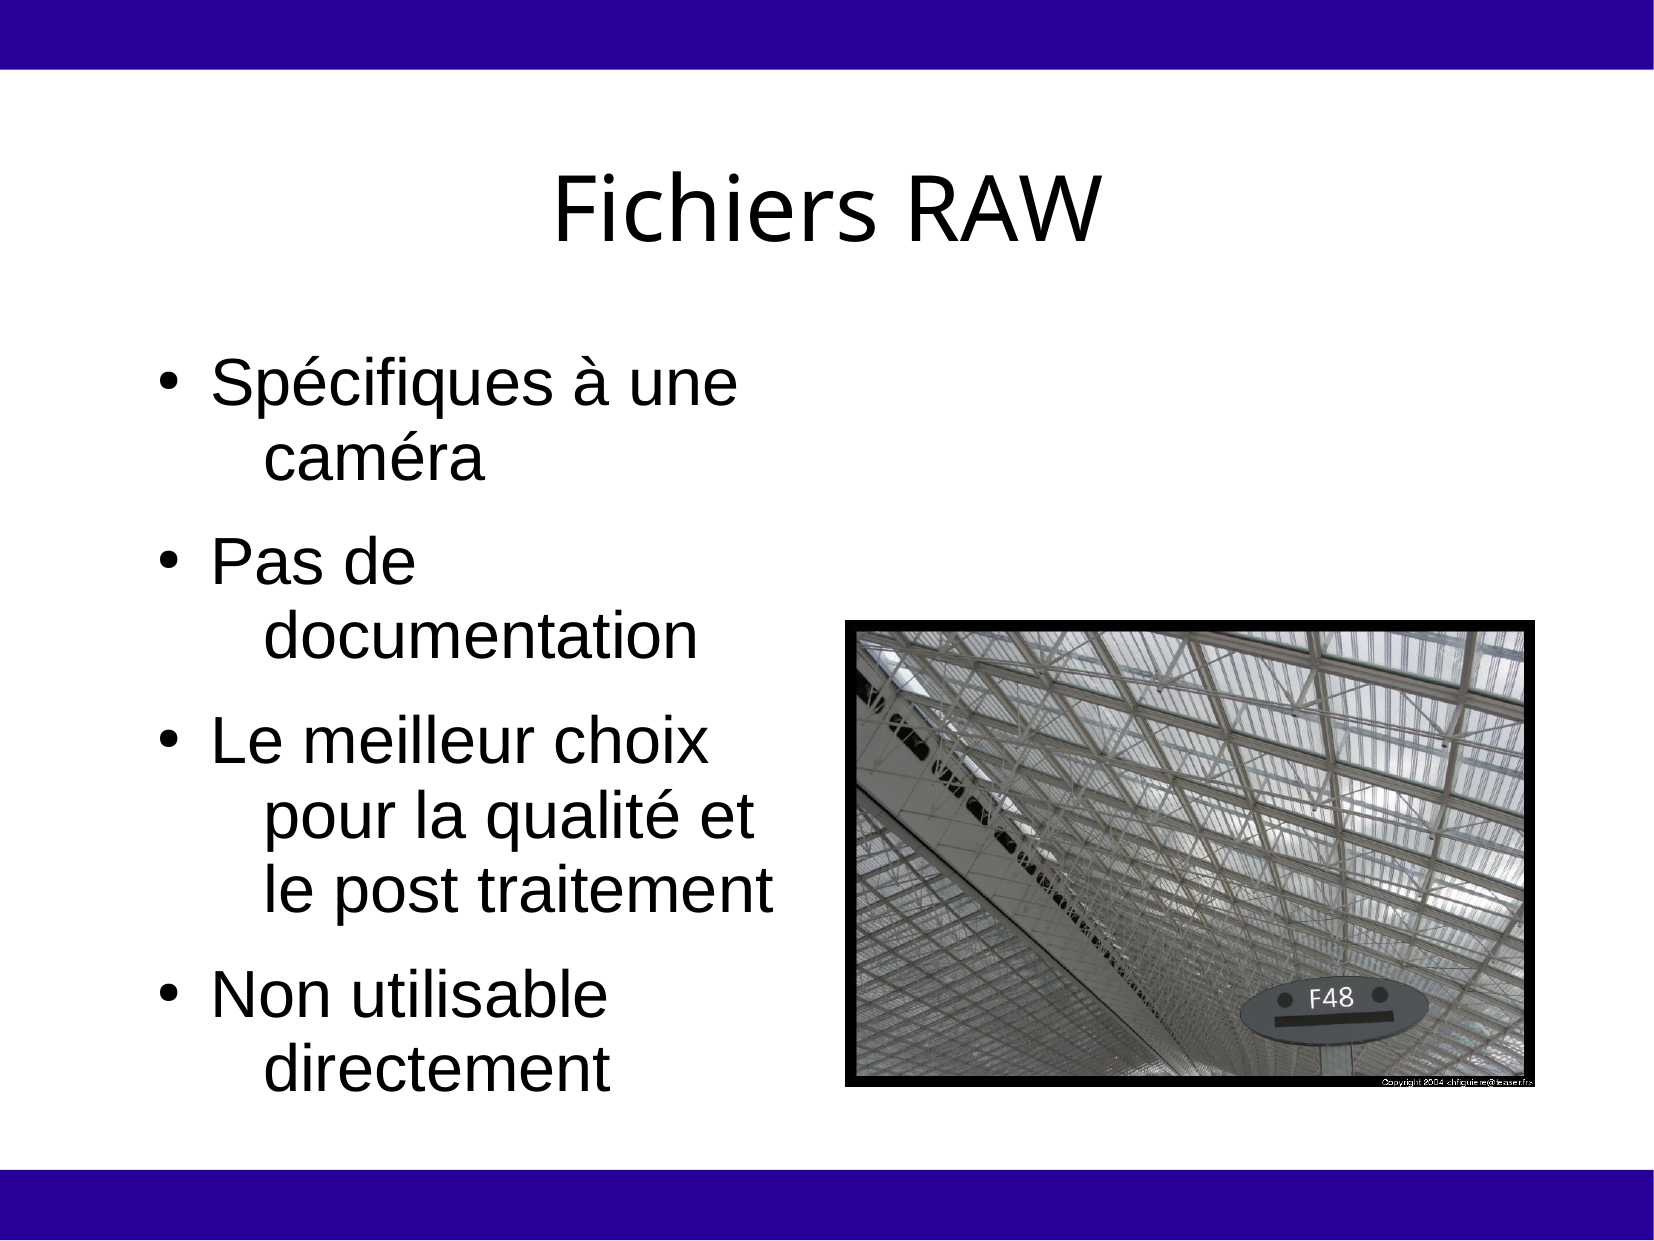

# Fichiers RAW
Spécifiques à une caméra
Pas de documentation
Le meilleur choix pour la qualité et le post traitement
Non utilisable directement